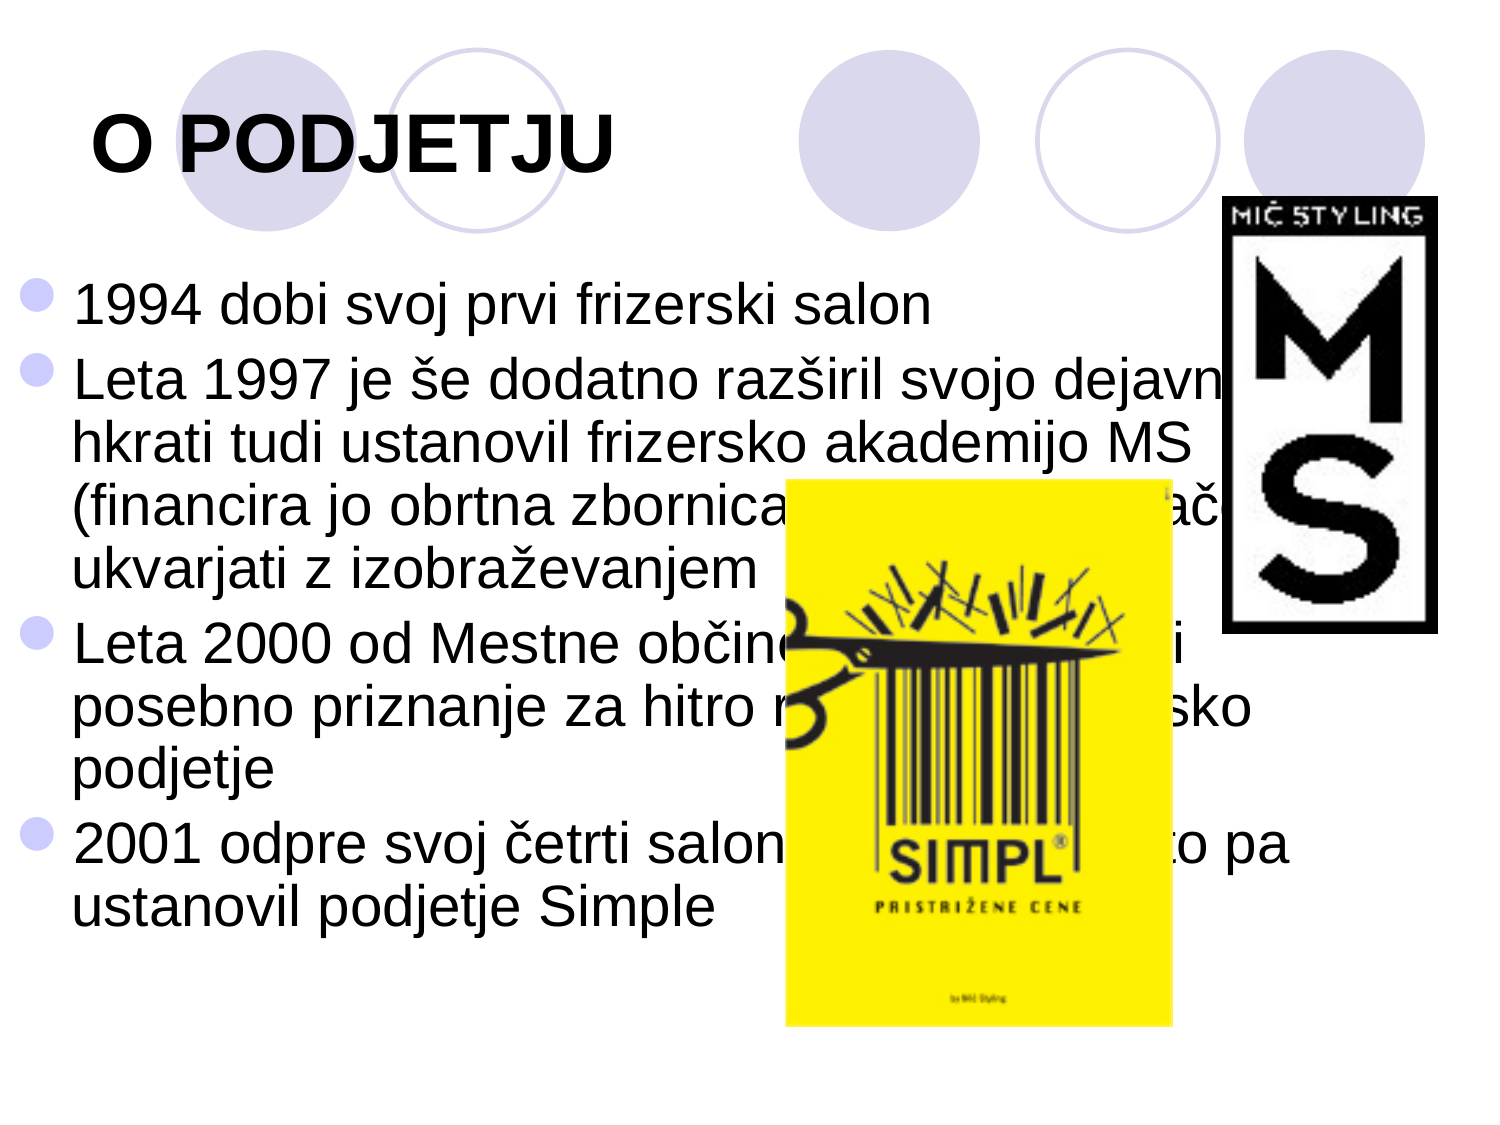

# O PODJETJU
1994 dobi svoj prvi frizerski salon
Leta 1997 je še dodatno razširil svojo dejavnost in hkrati tudi ustanovil frizersko akademijo MS (financira jo obrtna zbornica Slovenije) – začel ukvarjati z izobraževanjem
Leta 2000 od Mestne občine Ljubljane dobi posebno priznanje za hitro rastoče ljubljansko podjetje
2001 odpre svoj četrti salon v Ljubljani, nato pa ustanovil podjetje Simple